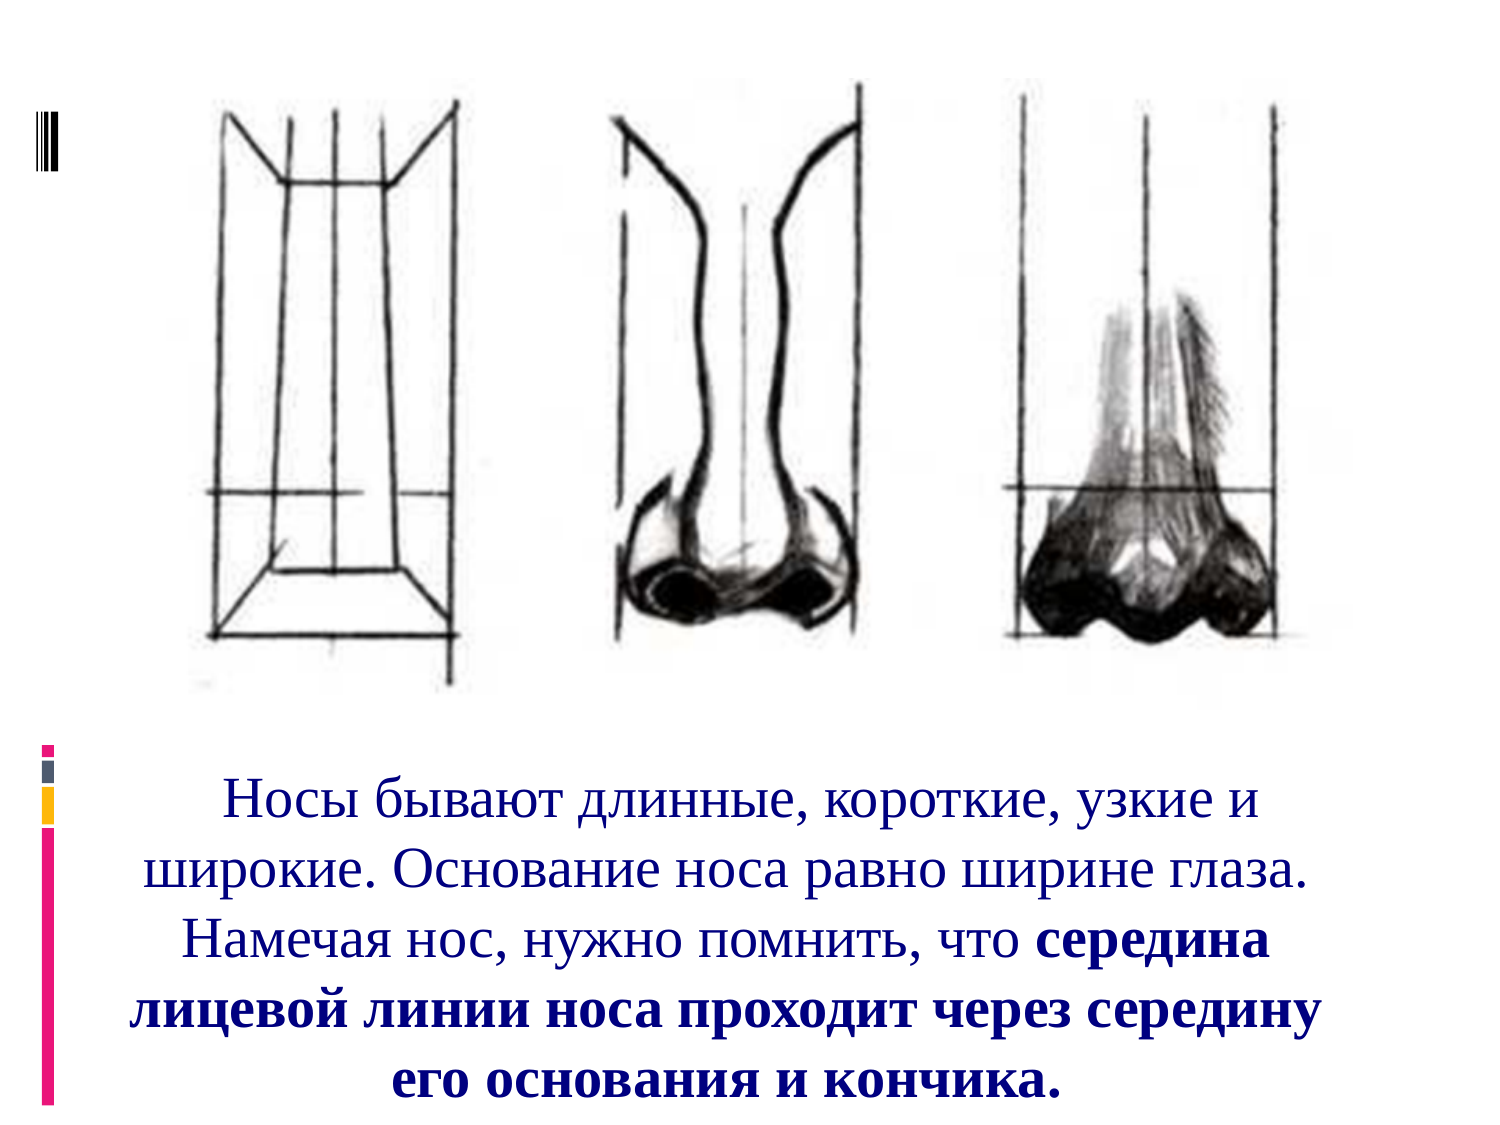

Носы бывают длинные, короткие, узкие и широкие. Основание носа равно ширине глаза. Намечая нос, нужно помнить, что середина лицевой линии носа проходит через середину его основания и кончика.